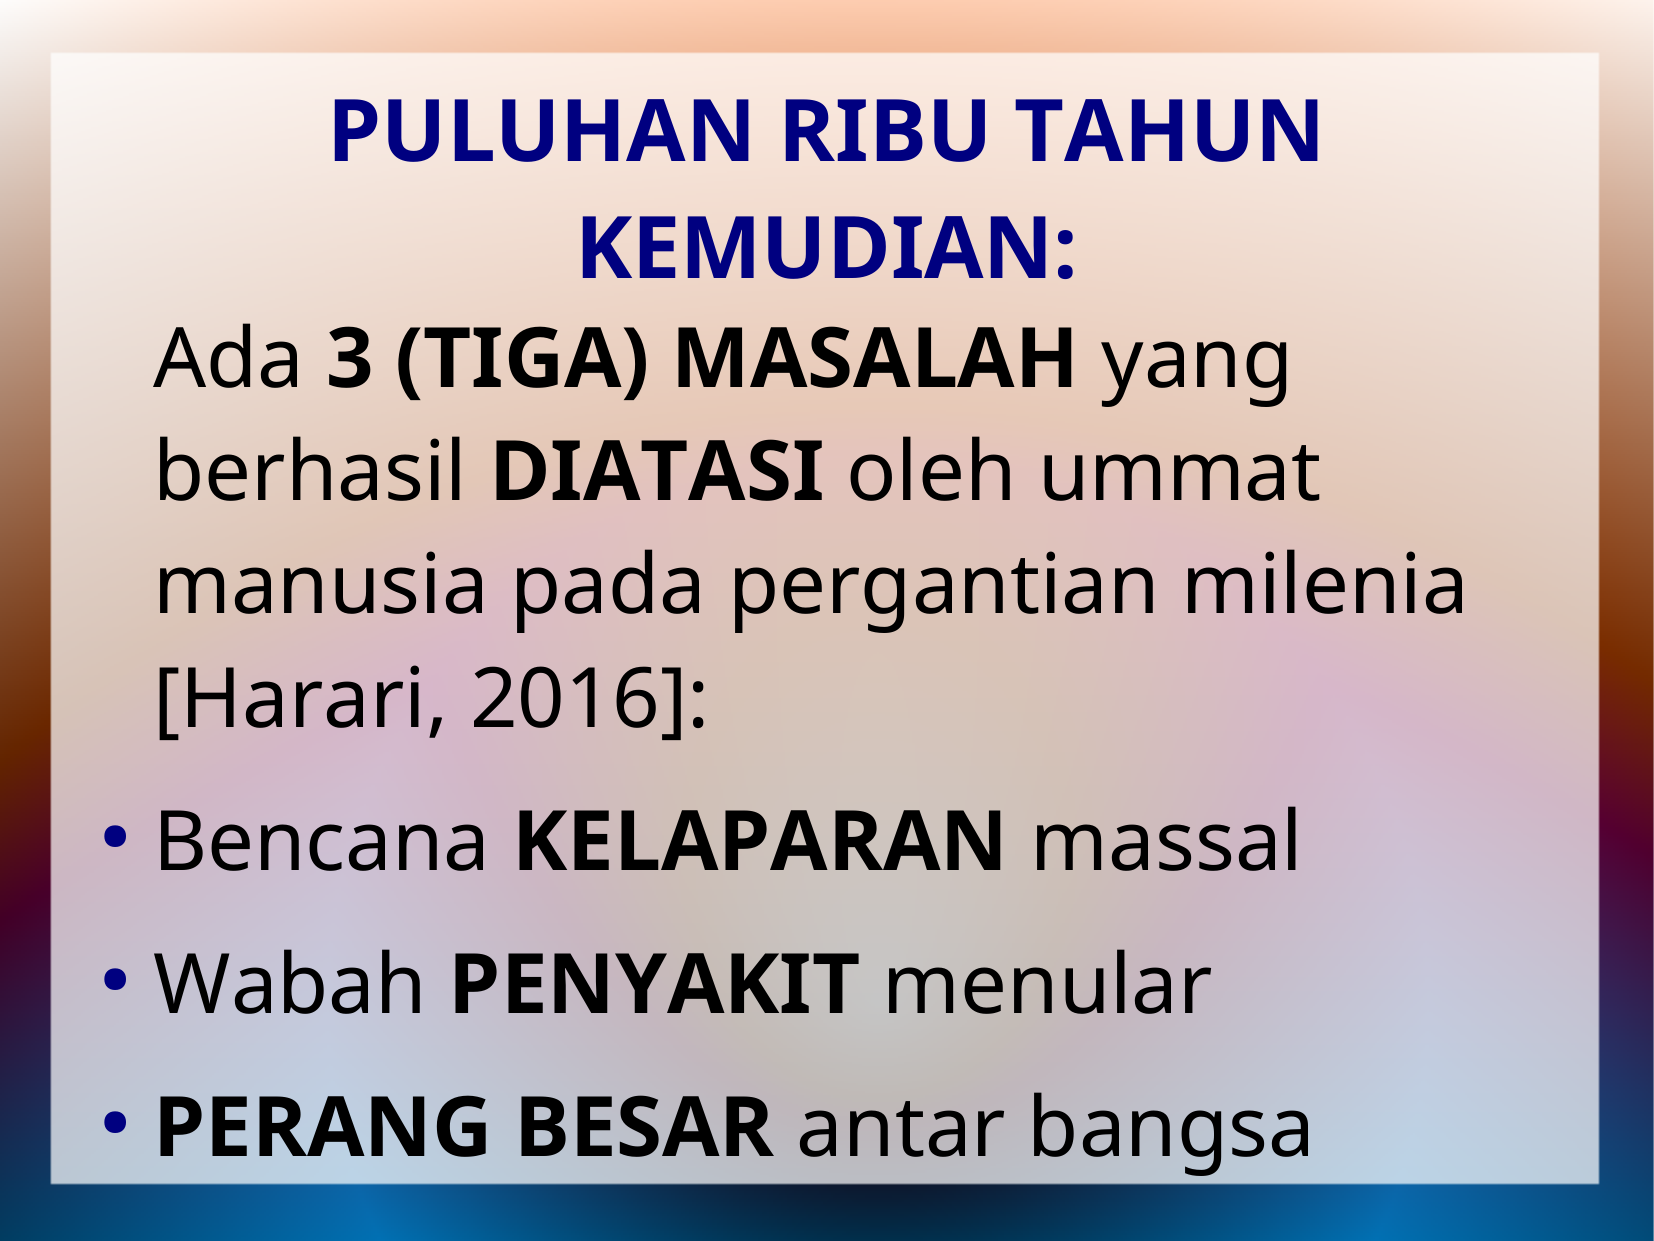

# PULUHAN RIBU TAHUN KEMUDIAN:
Ada 3 (TIGA) MASALAH yang berhasil DIATASI oleh ummat manusia pada pergantian milenia [Harari, 2016]:
Bencana KELAPARAN massal
Wabah PENYAKIT menular
PERANG BESAR antar bangsa